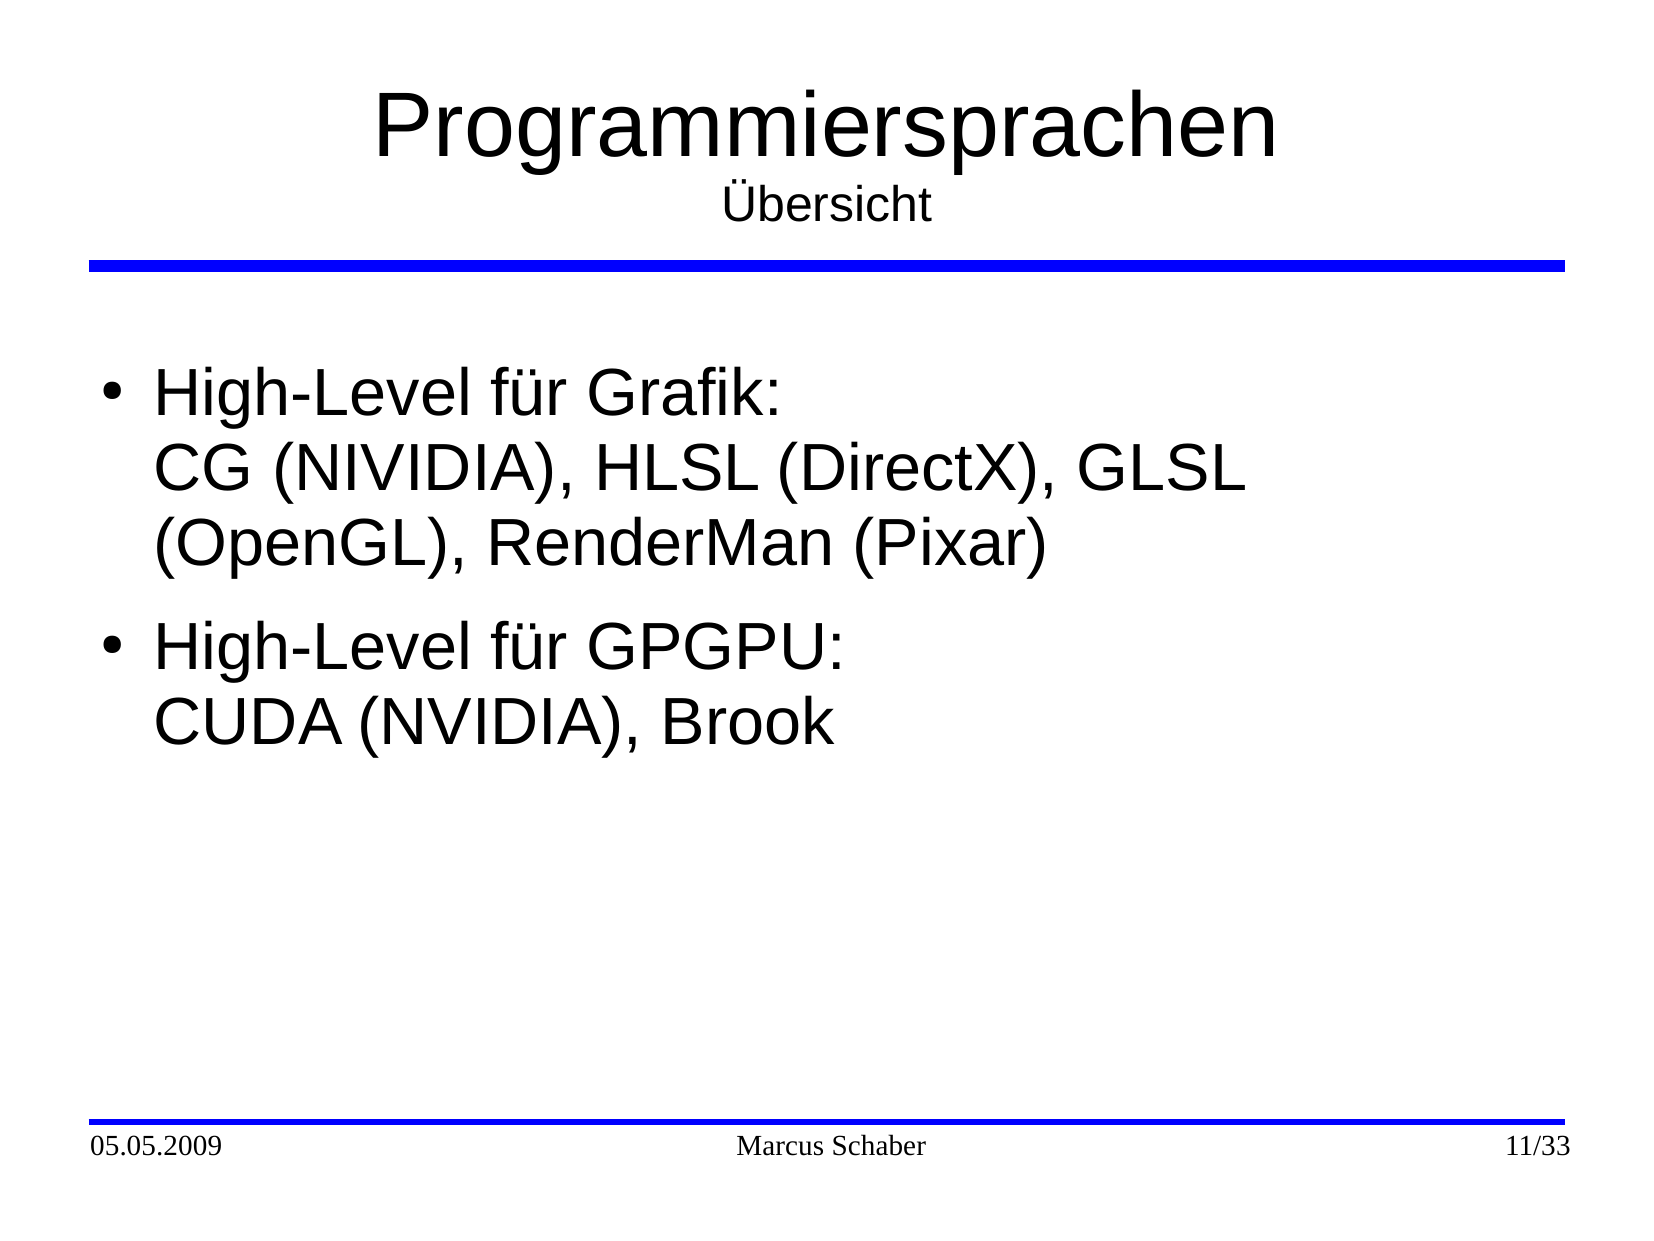

# Programmiersprachen Übersicht
High-Level für Grafik:
CG (NIVIDIA), HLSL (DirectX), GLSL (OpenGL), RenderMan (Pixar)
High-Level für GPGPU:
CUDA (NVIDIA), Brook
11